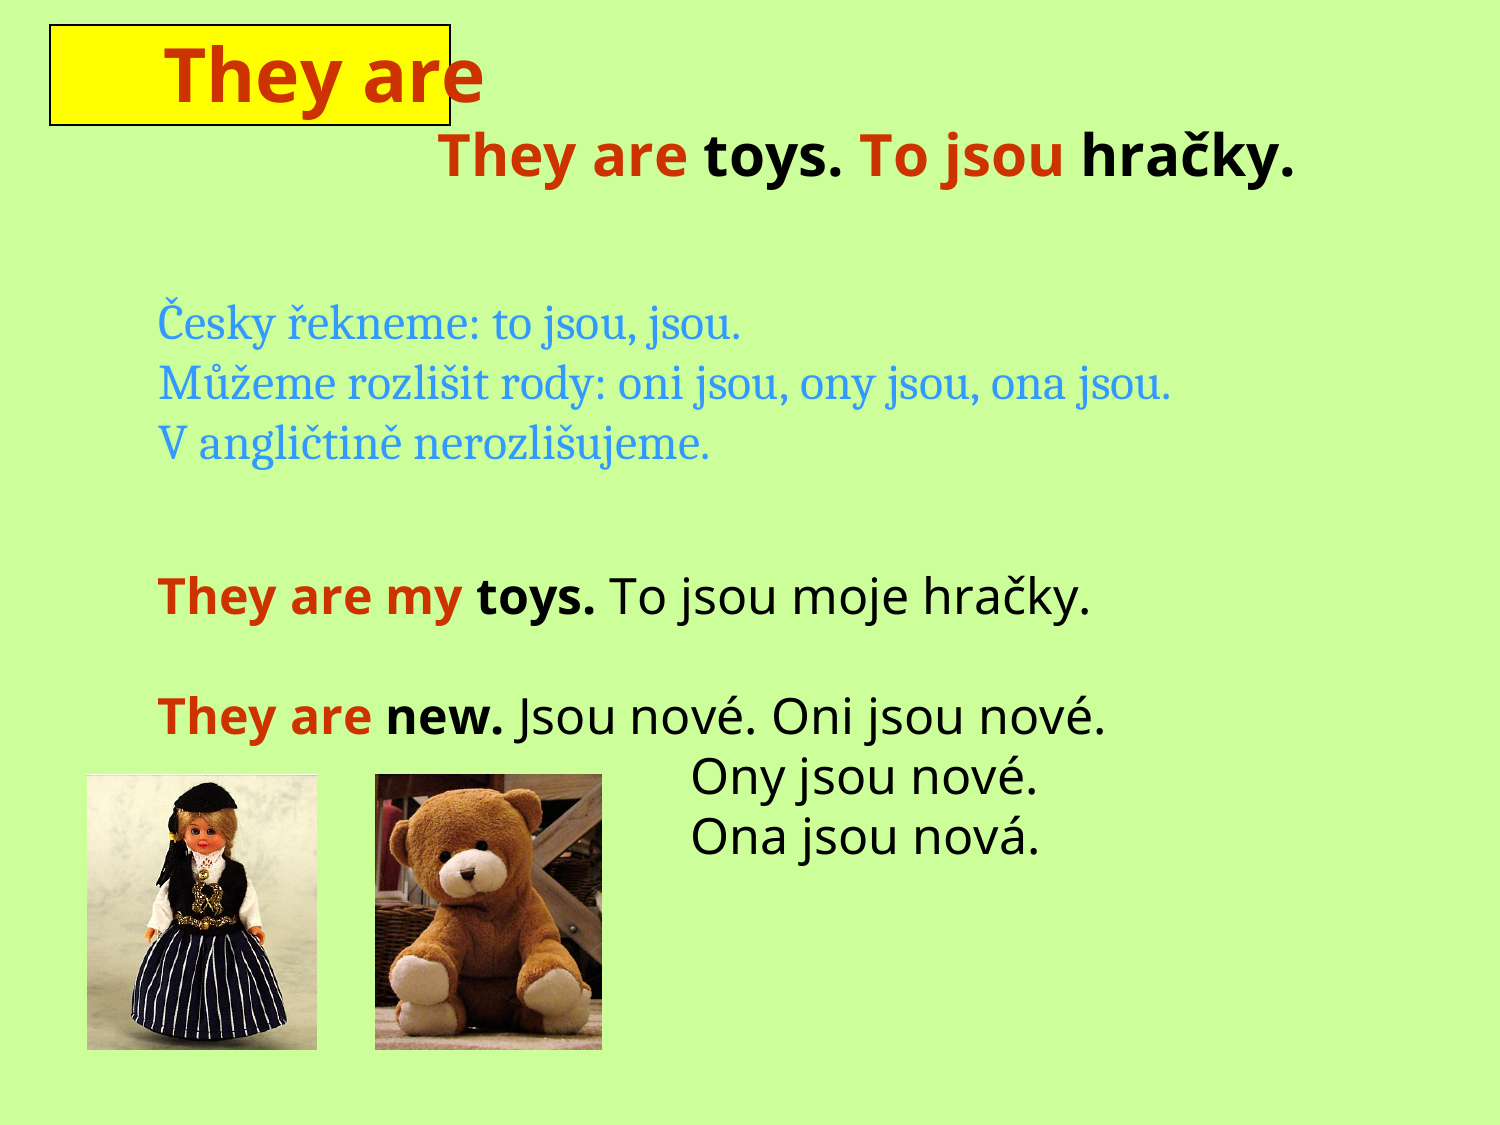

They are
 They are toys. To jsou hračky.
Česky řekneme: to jsou, jsou.
Můžeme rozlišit rody: oni jsou, ony jsou, ona jsou.
V angličtině nerozlišujeme.
They are my toys. To jsou moje hračky.
They are new. Jsou nové. Oni jsou nové.
 Ony jsou nové.
 Ona jsou nová.